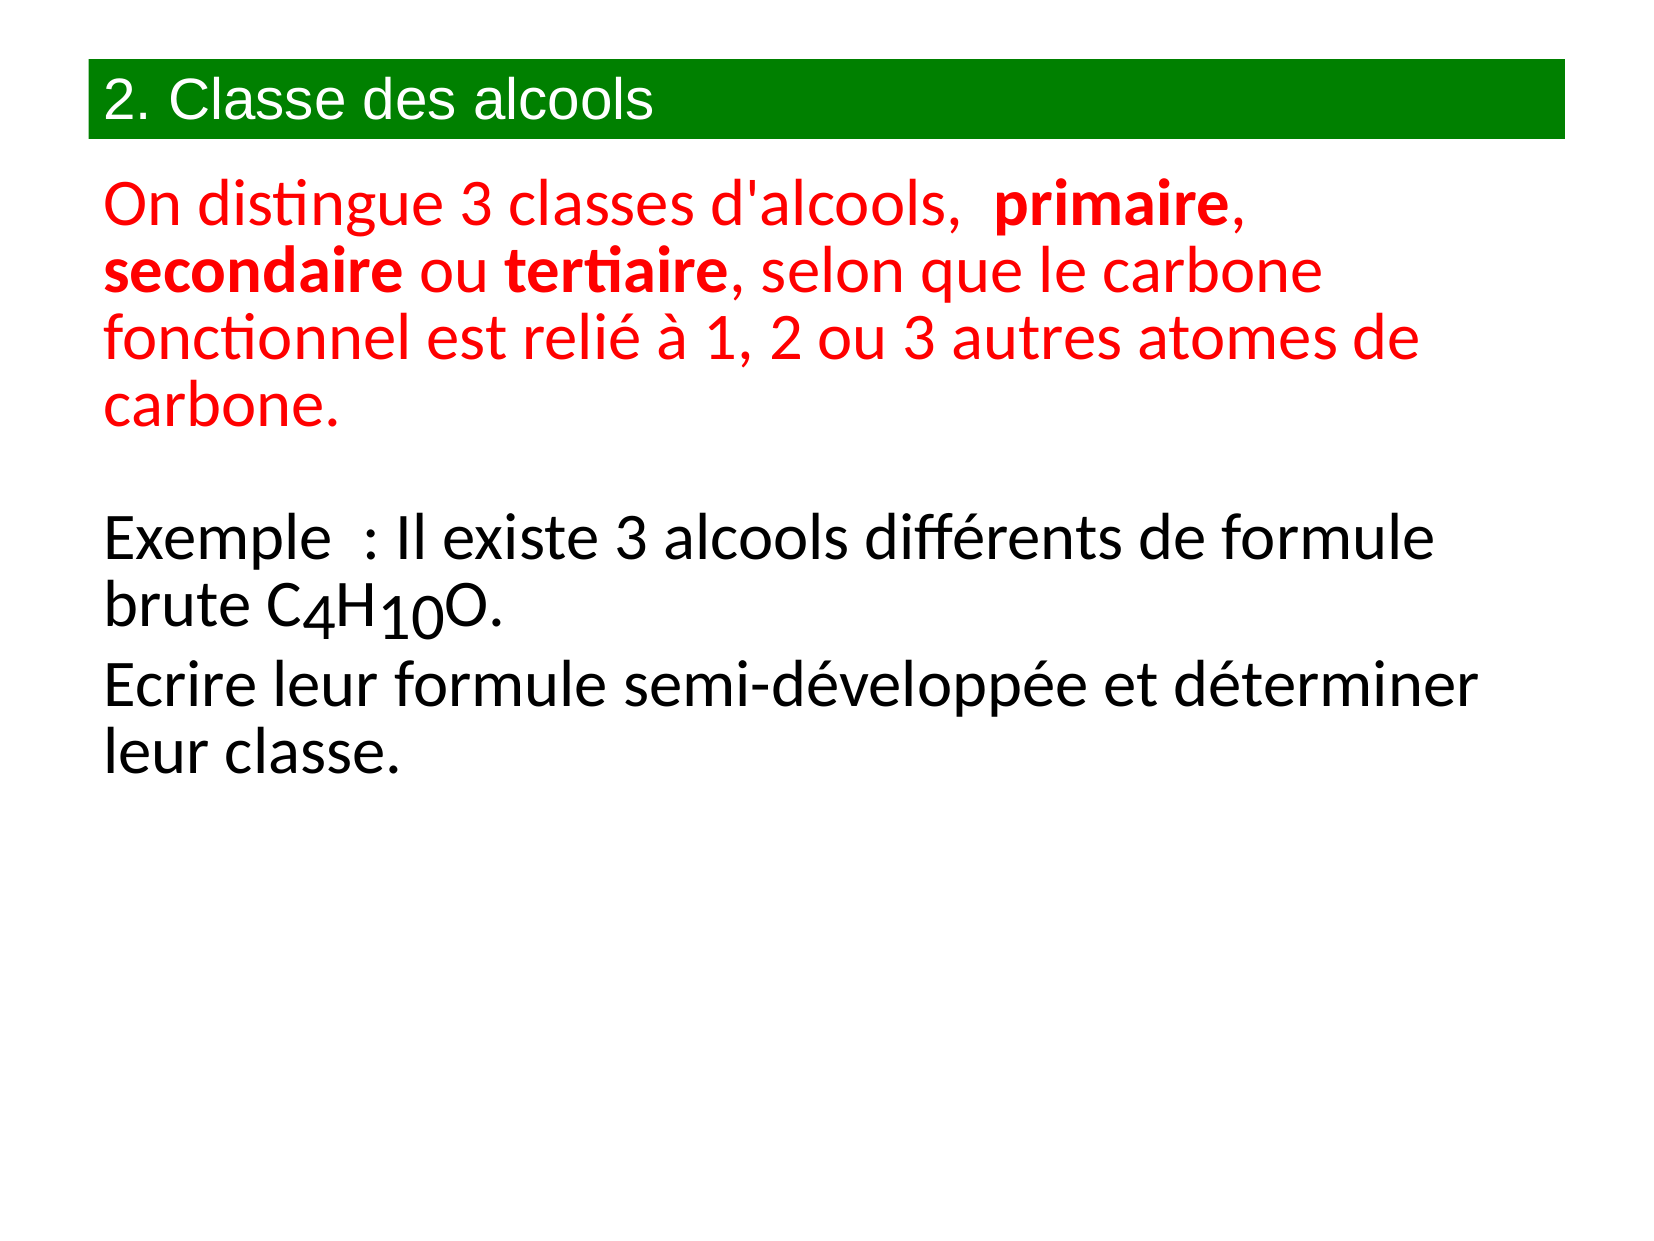

2. Classe des alcools
On distingue 3 classes d'alcools, primaire, secondaire ou tertiaire, selon que le carbone fonctionnel est relié à 1, 2 ou 3 autres atomes de carbone.
Exemple  : Il existe 3 alcools différents de formule brute C4H10O.
Ecrire leur formule semi-développée et déterminer leur classe.